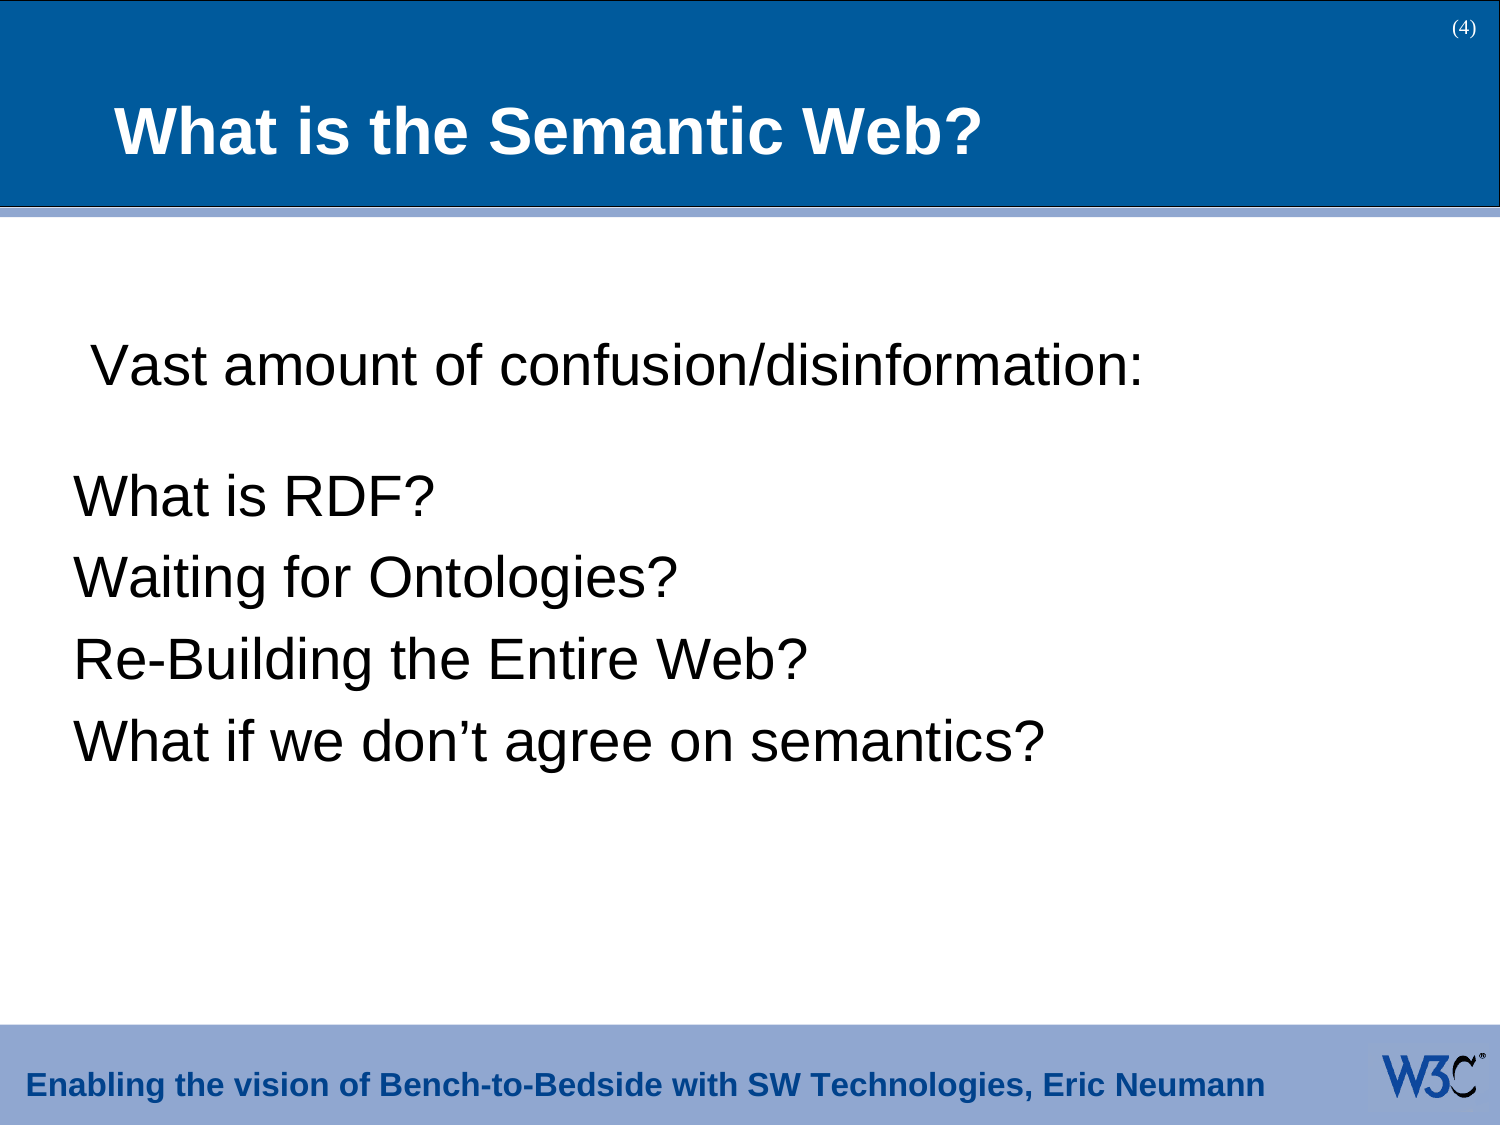

# What is the Semantic Web?
Vast amount of confusion/disinformation:
What is RDF?
Waiting for Ontologies?
Re-Building the Entire Web?
What if we don’t agree on semantics?